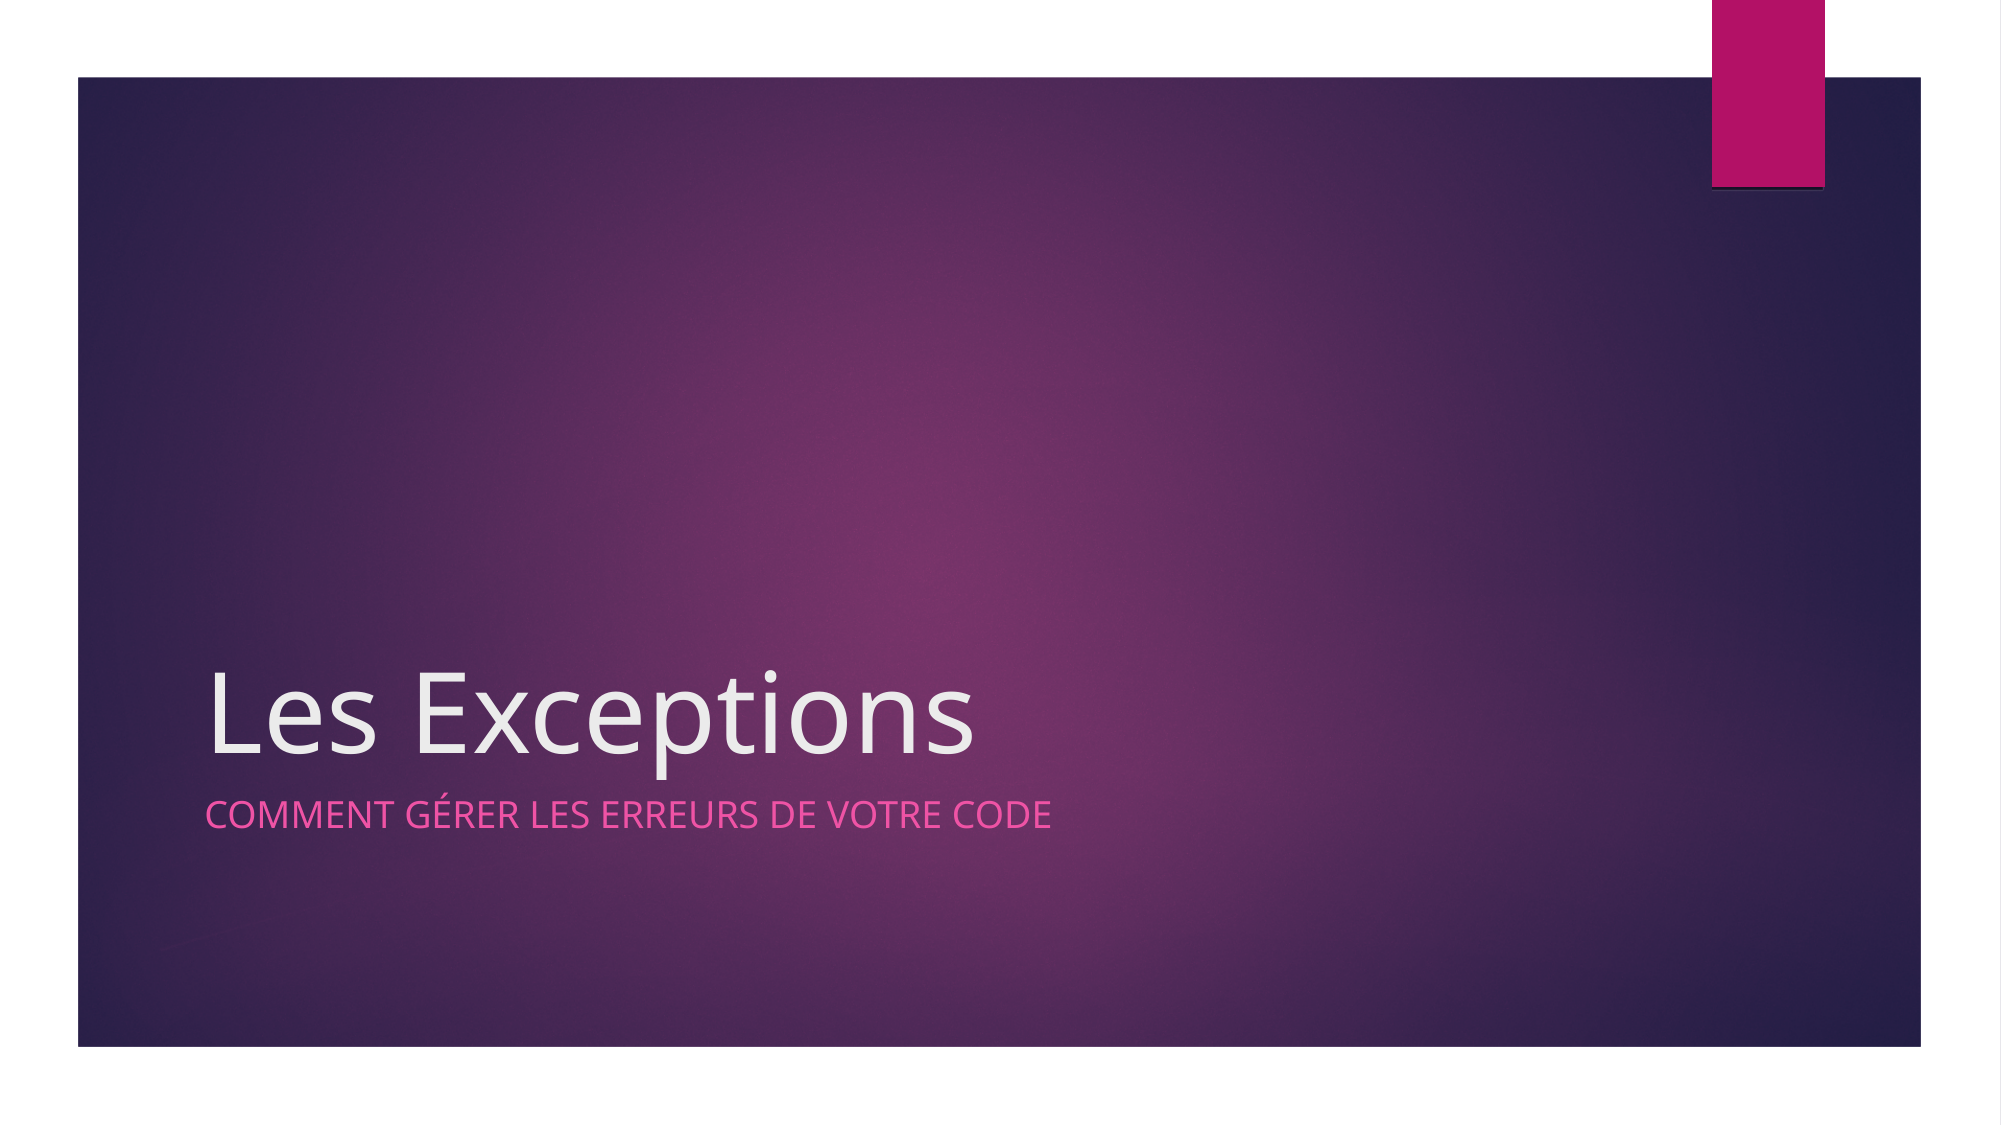

# Les Exceptions
Comment gérer les erreurs de votre code